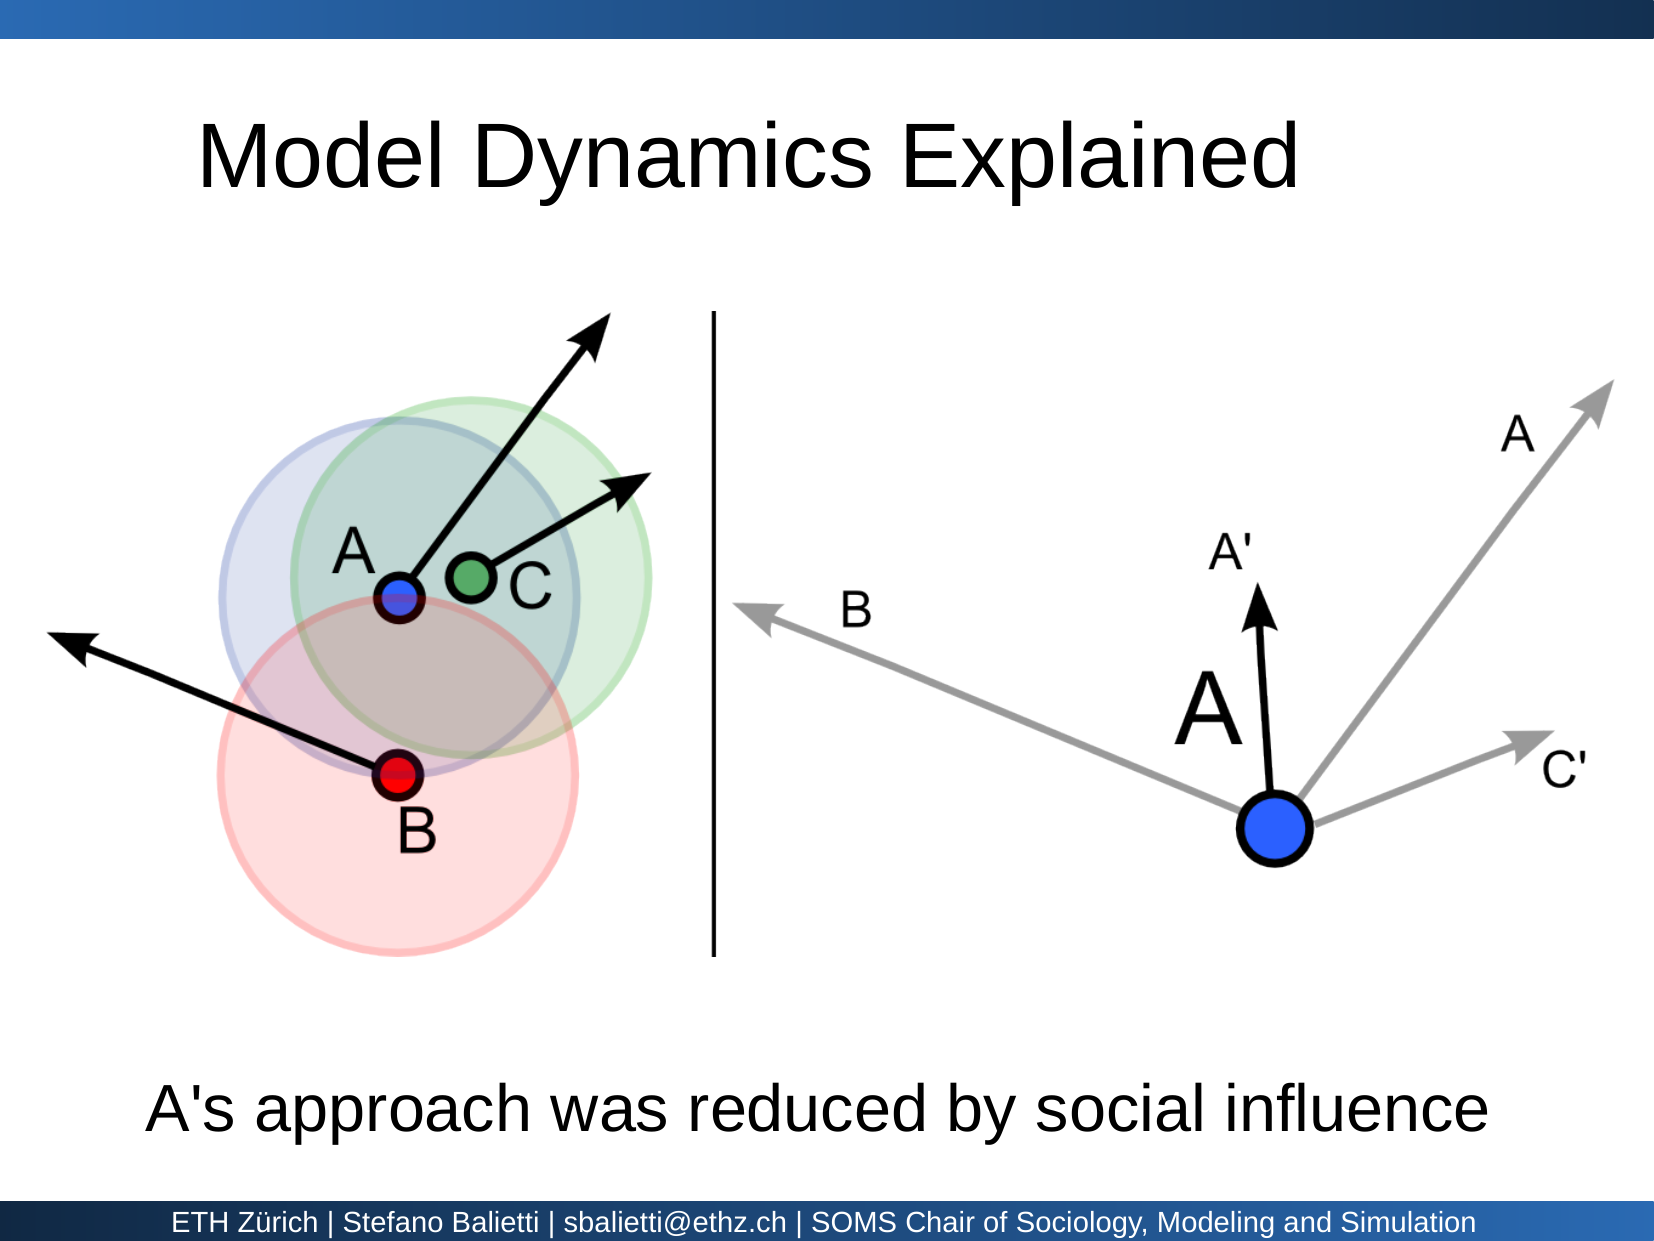

# Model Dynamics Explained
A's approach was reduced by social influence
 ETH Zürich | Stefano Balietti | sbalietti@ethz.ch | SOMS Chair of Sociology, Modeling and Simulation